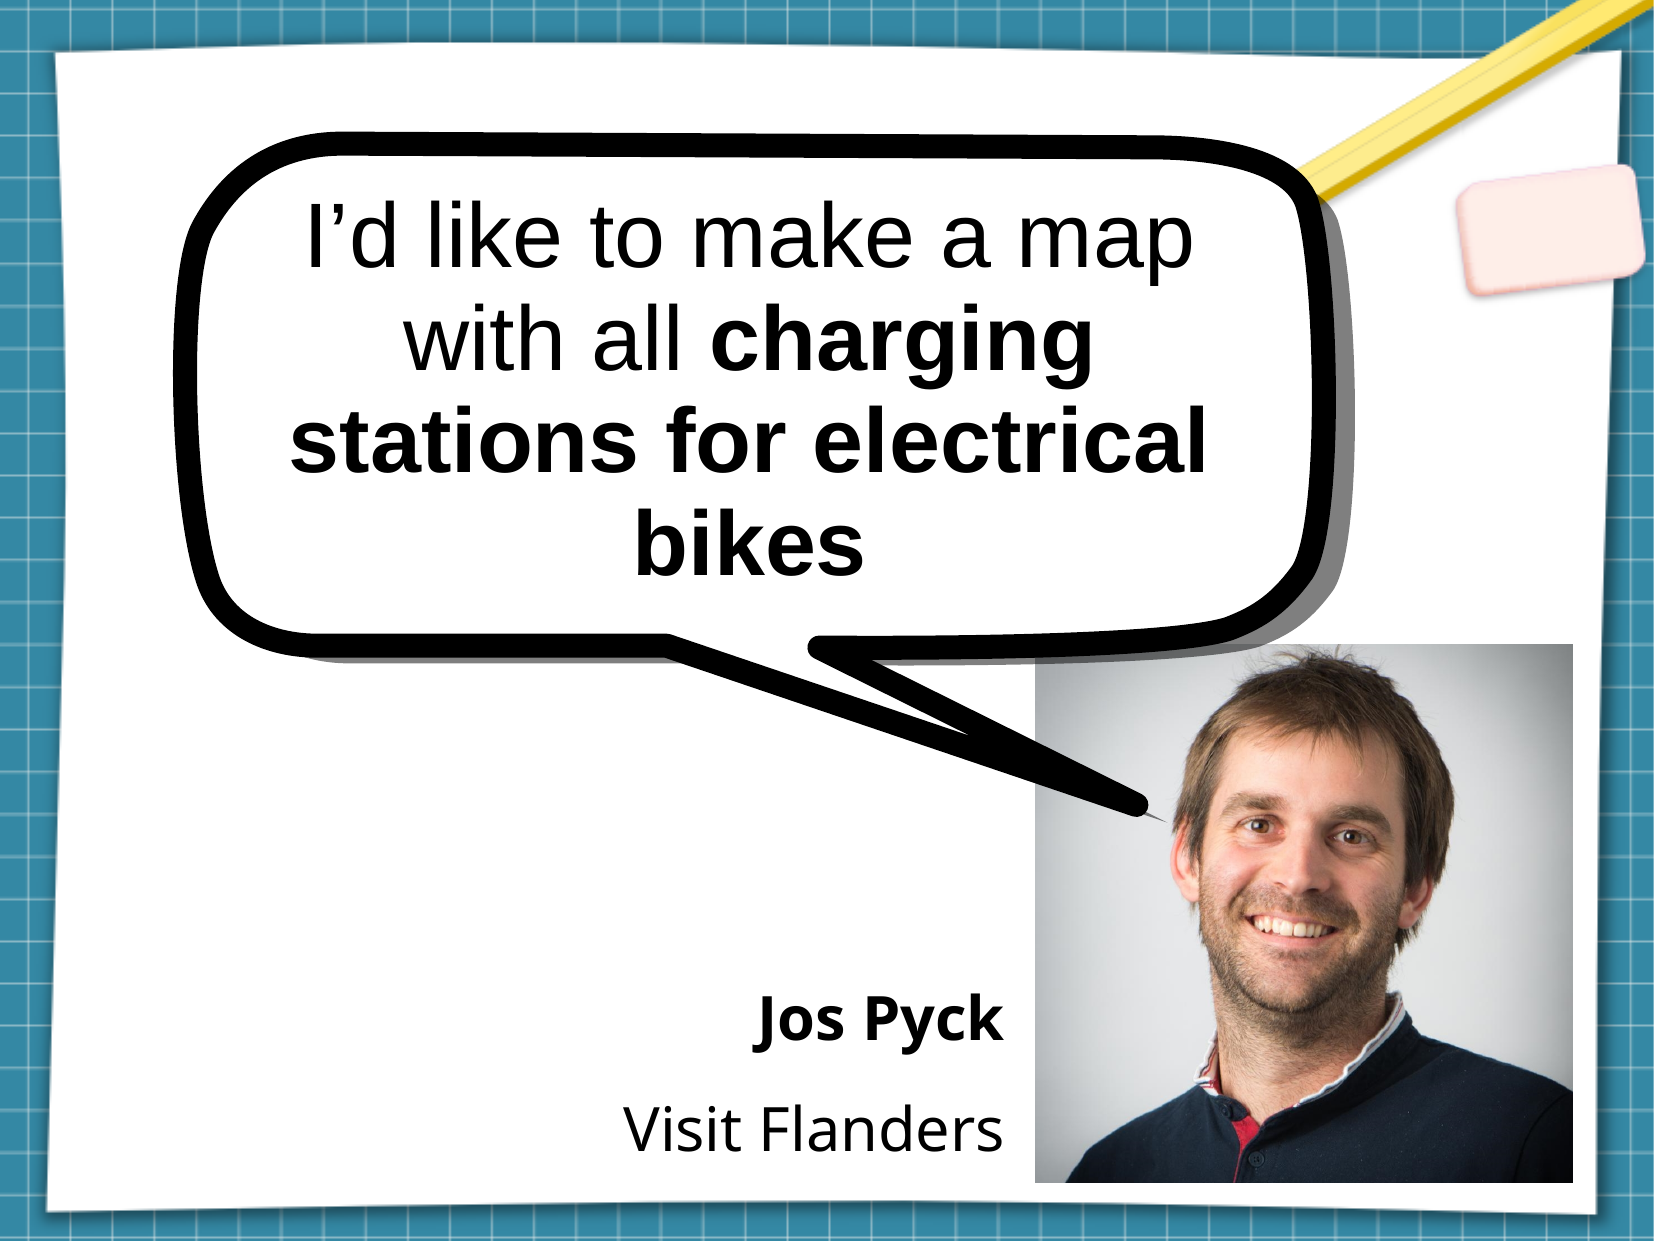

# I’d like to make a map with all charging stations for electrical bikes
Jos Pyck
Visit Flanders